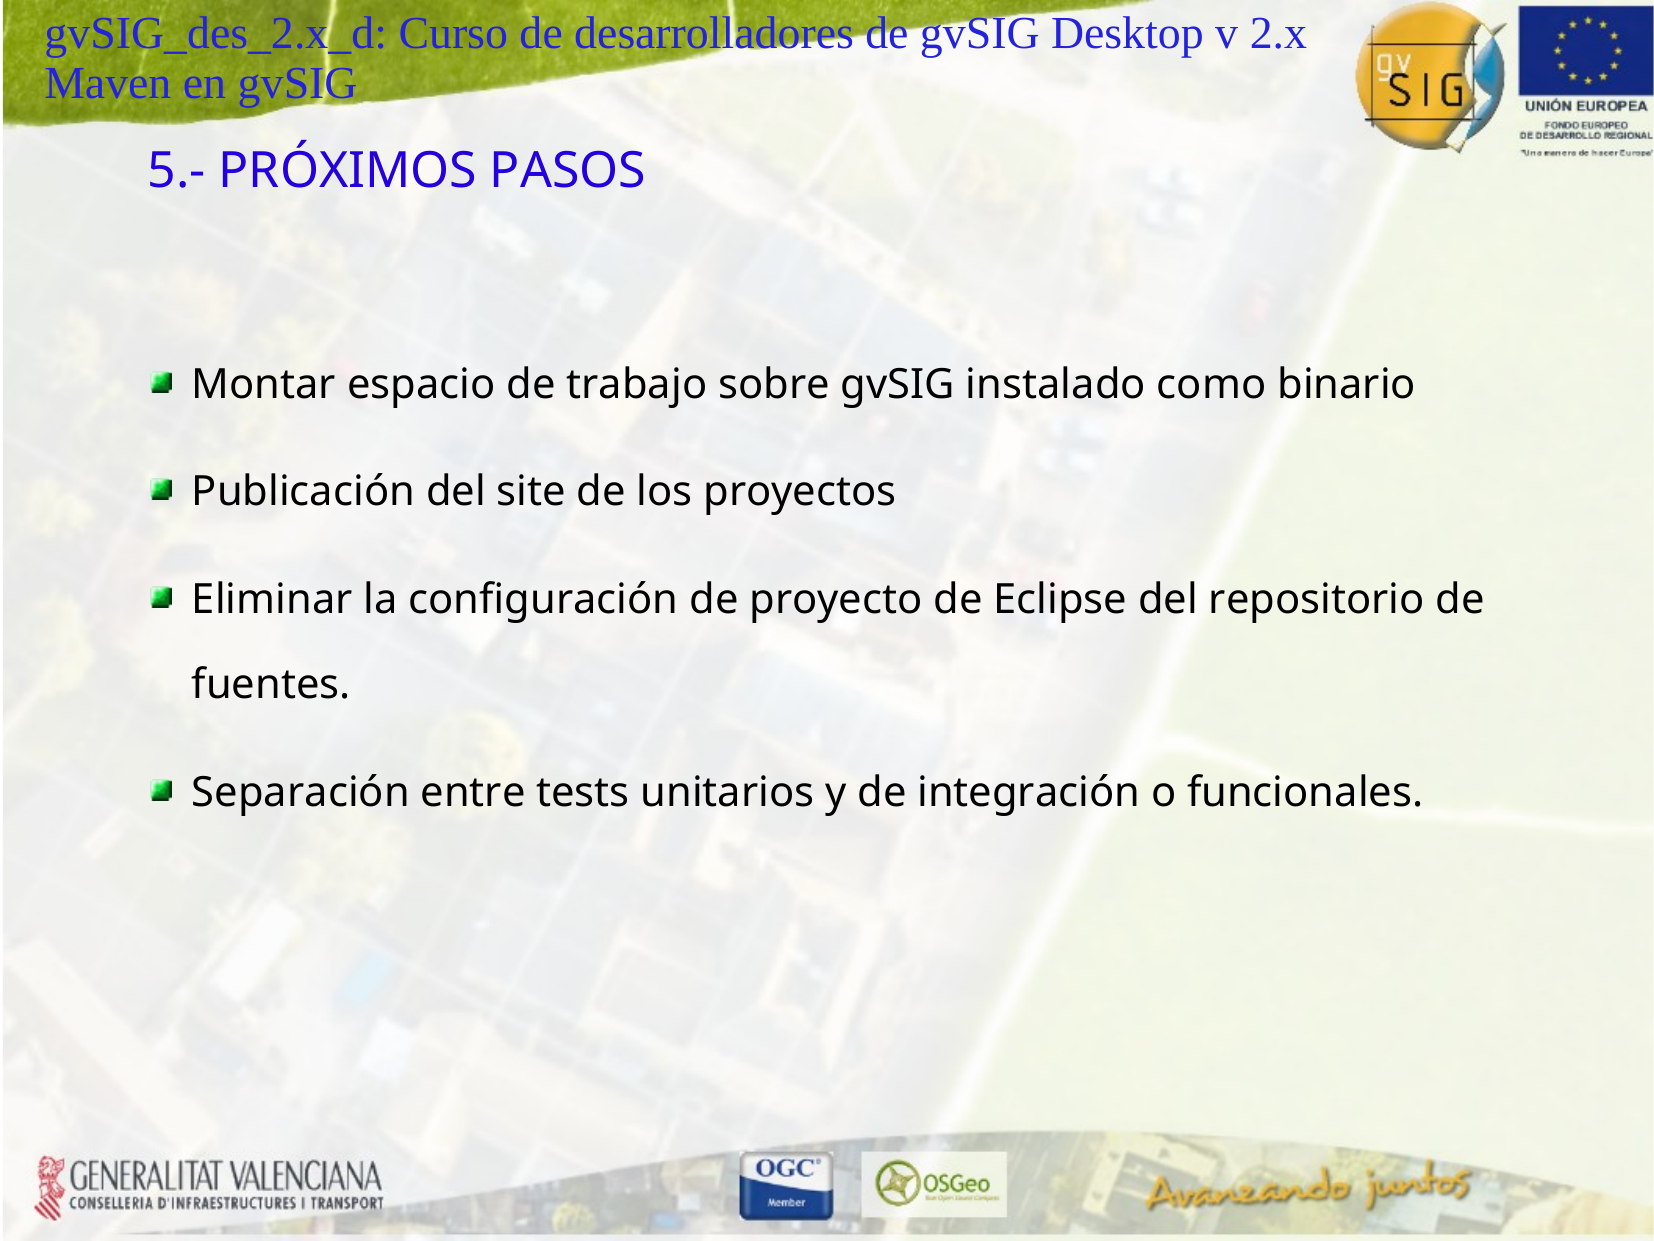

# 5.- PRÓXIMOS PASOS
Montar espacio de trabajo sobre gvSIG instalado como binario
Publicación del site de los proyectos
Eliminar la configuración de proyecto de Eclipse del repositorio de fuentes.
Separación entre tests unitarios y de integración o funcionales.